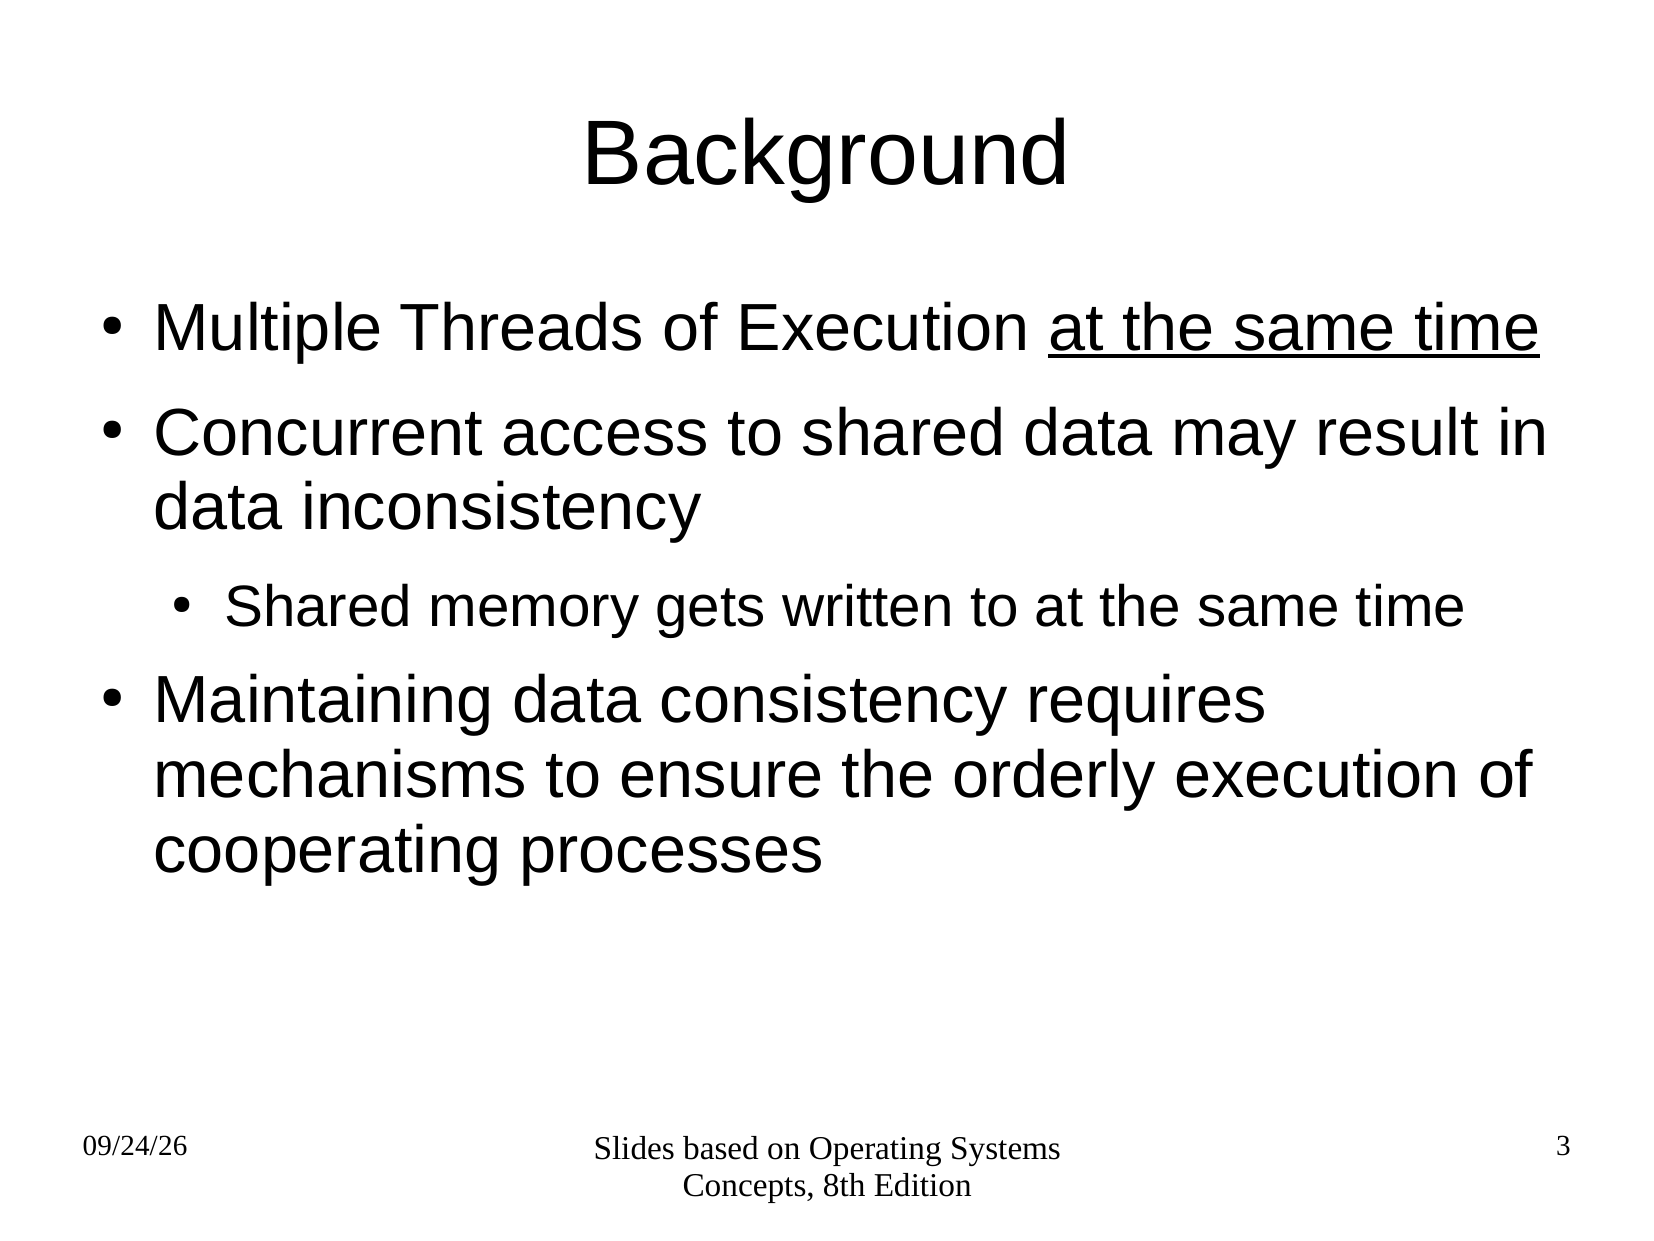

# Background
Multiple Threads of Execution at the same time
Concurrent access to shared data may result in data inconsistency
Shared memory gets written to at the same time
Maintaining data consistency requires mechanisms to ensure the orderly execution of cooperating processes
3